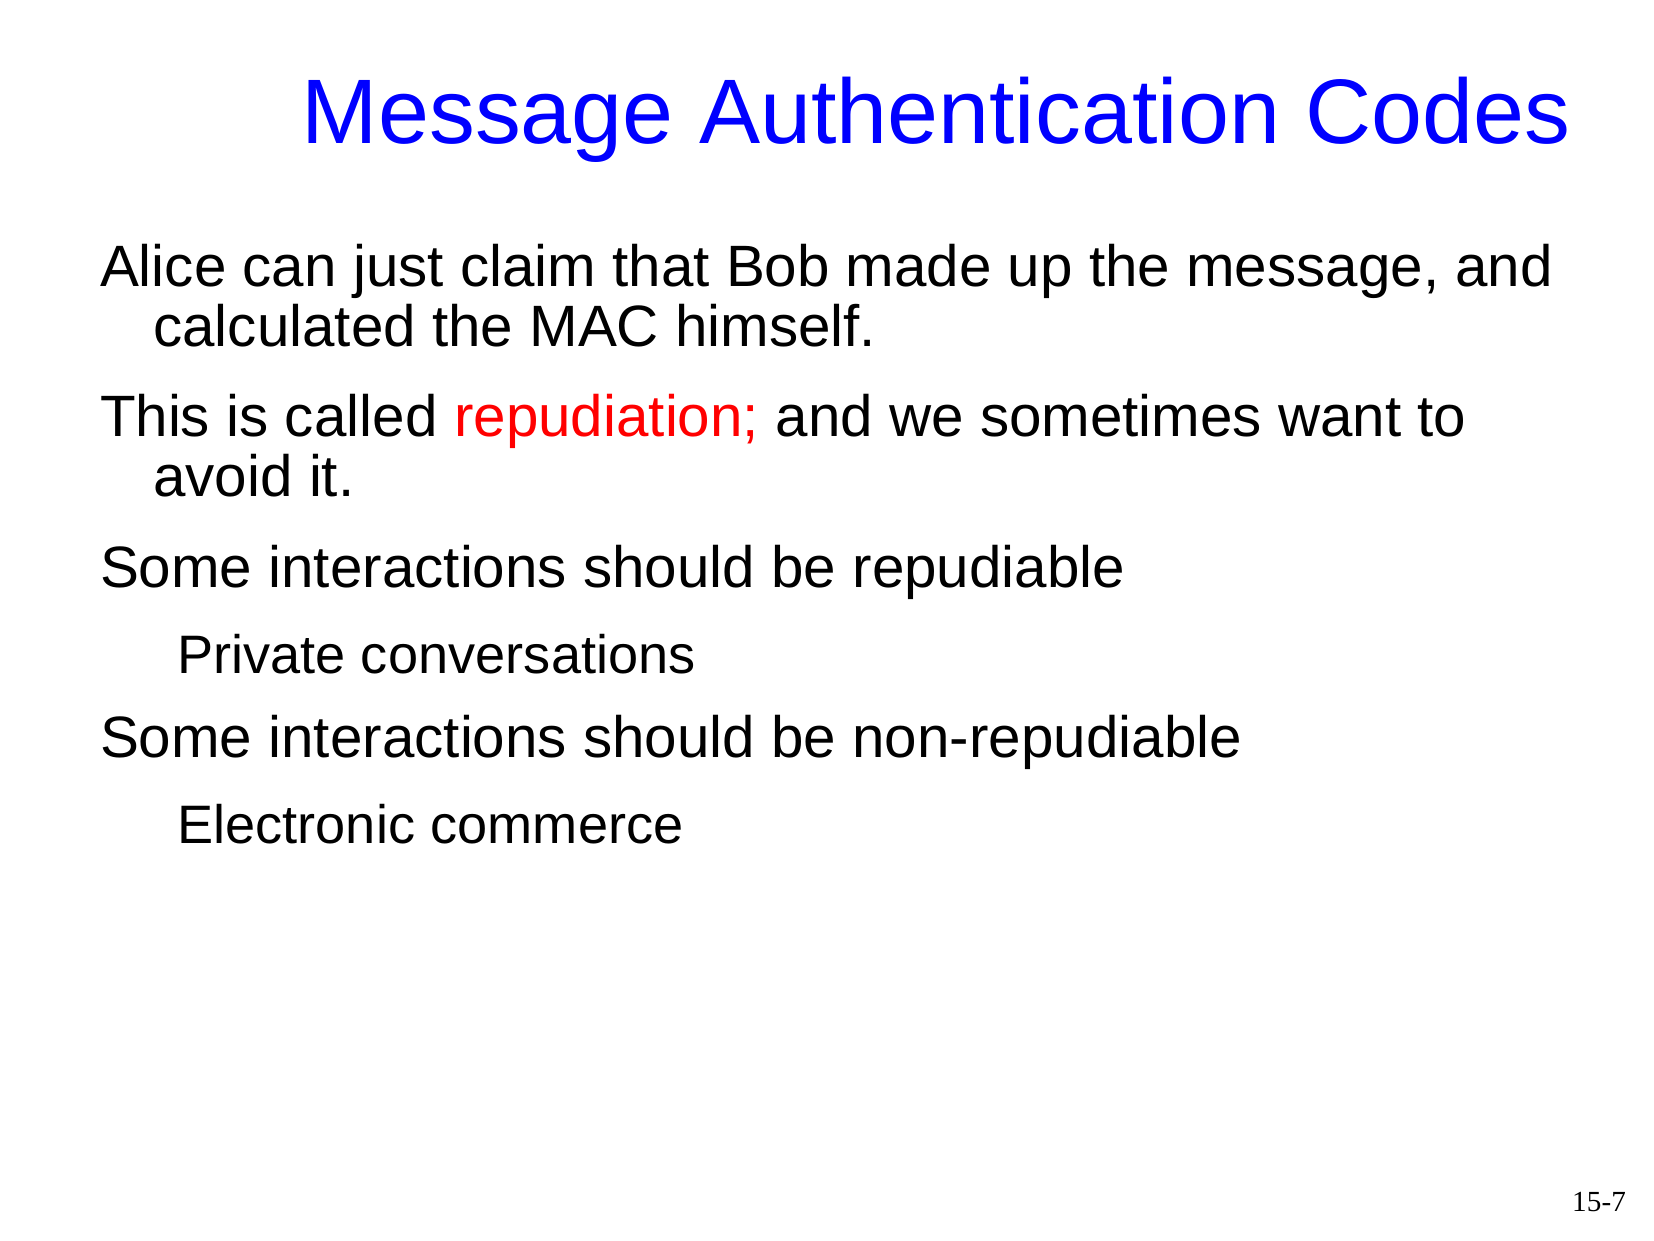

# Message Authentication Codes
Alice can just claim that Bob made up the message, and calculated the MAC himself.
This is called repudiation; and we sometimes want to avoid it.
Some interactions should be repudiable
Private conversations
Some interactions should be non-repudiable
Electronic commerce